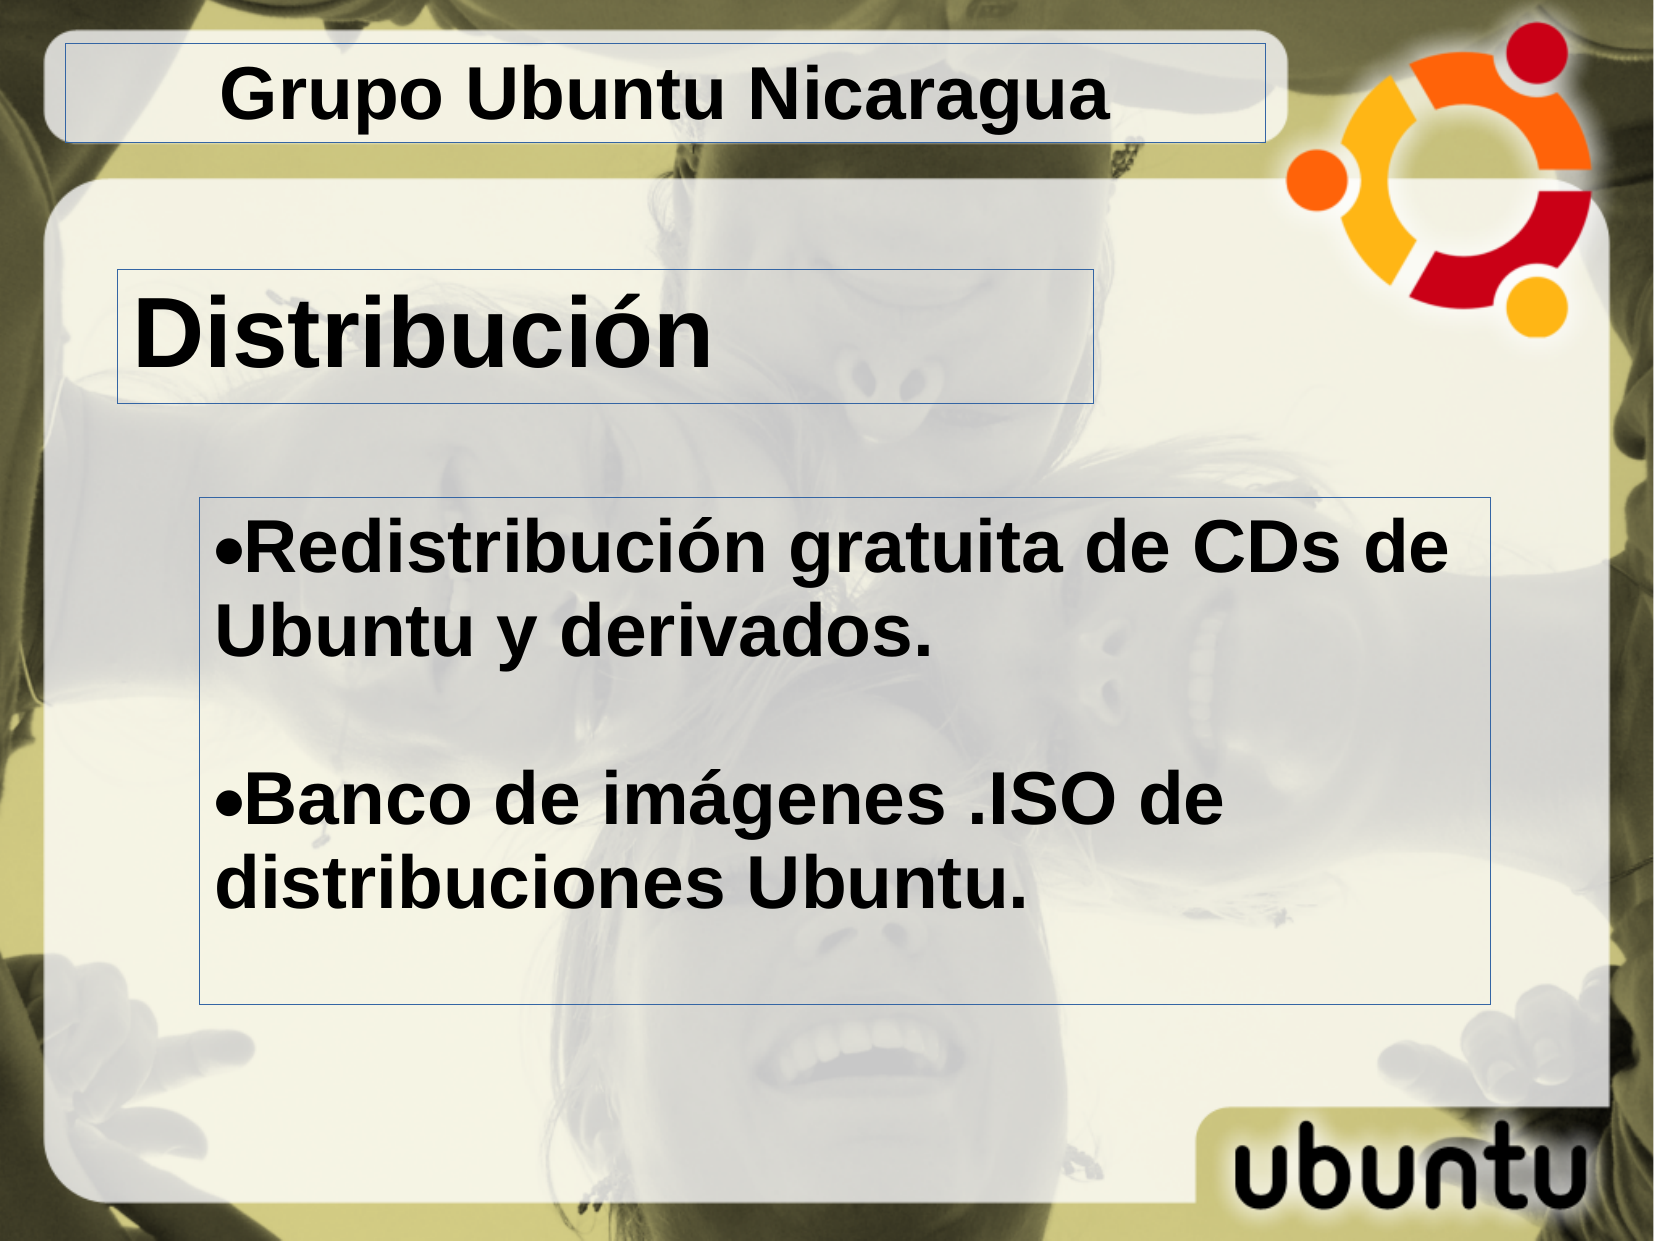

Grupo Ubuntu Nicaragua
Distribución
Redistribución gratuita de CDs de Ubuntu y derivados.
Banco de imágenes .ISO de distribuciones Ubuntu.